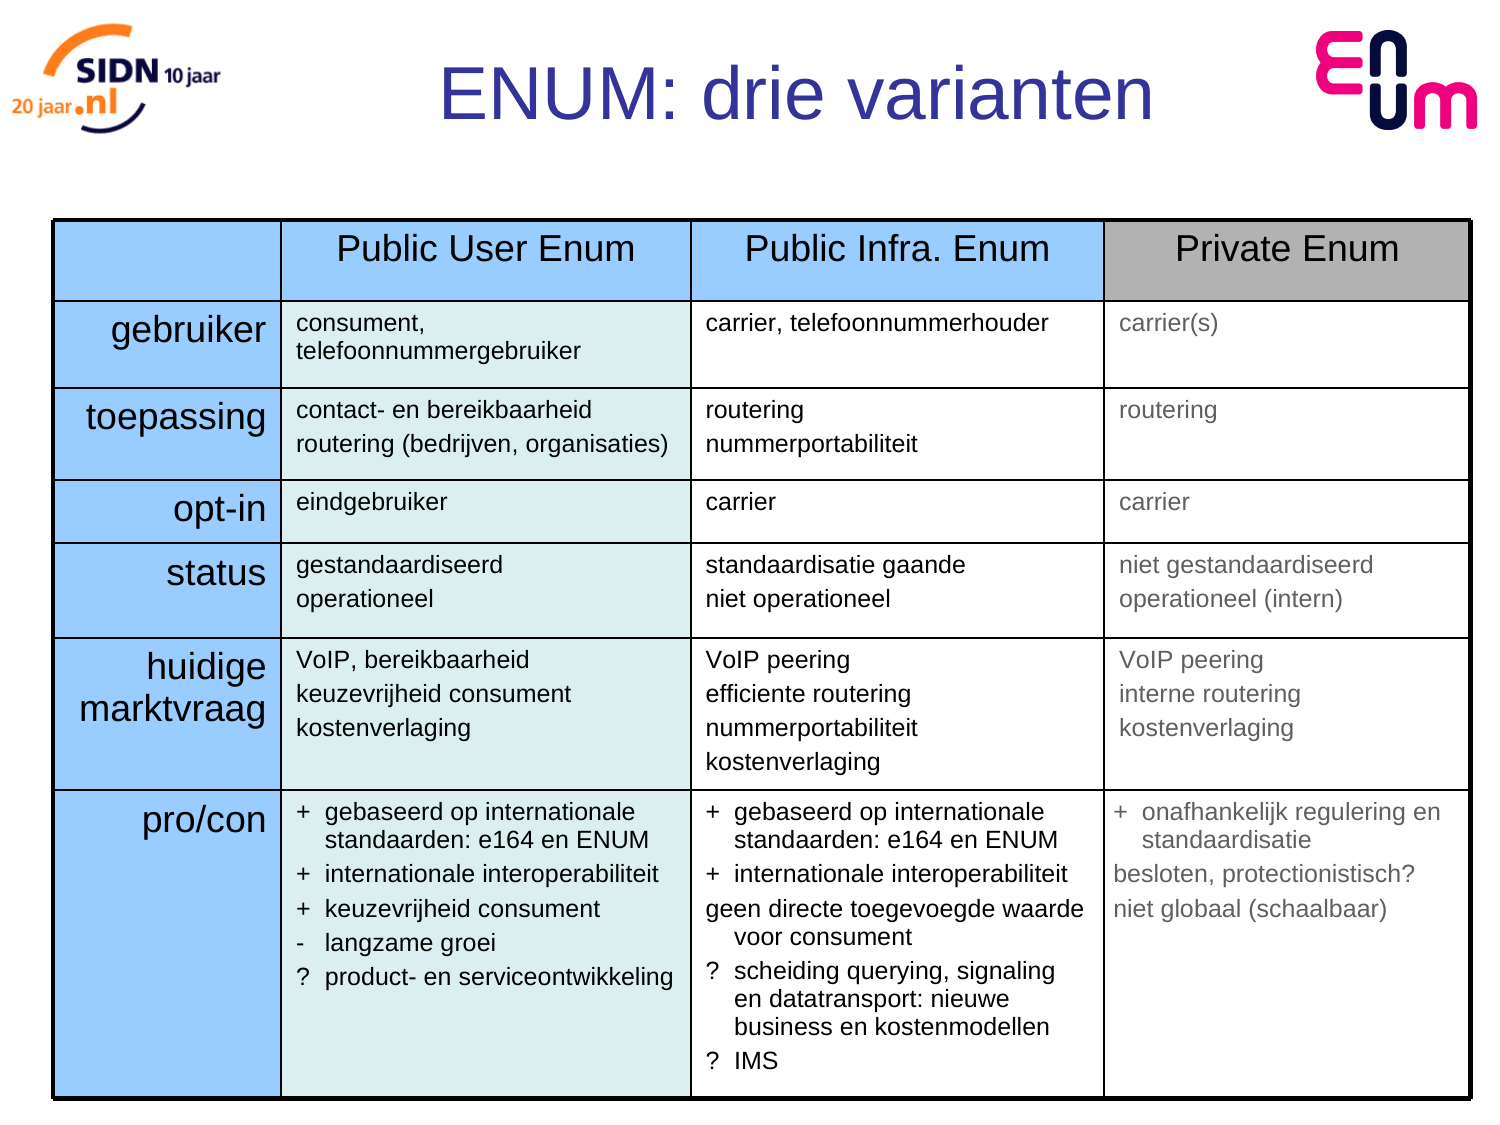

# ENUM: drie varianten
Public User Enum
Public Infra. Enum
Private Enum
gebruiker
consument, telefoonnummergebruiker
carrier, telefoonnummerhouder
carrier(s)
toepassing
contact- en bereikbaarheid
routering (bedrijven, organisaties)
routering
nummerportabiliteit
routering
opt-in
eindgebruiker
carrier
carrier
status
gestandaardiseerd
operationeel
standaardisatie gaande
niet operationeel
niet gestandaardiseerd
operationeel (intern)
huidige marktvraag
VoIP, bereikbaarheid
keuzevrijheid consument
kostenverlaging
VoIP peering
efficiente routering
nummerportabiliteit
kostenverlaging
VoIP peering
interne routering
kostenverlaging
pro/con
+	gebaseerd op internationale standaarden: e164 en ENUM
+	internationale interoperabiliteit
+	keuzevrijheid consument
-	langzame groei
?	product- en serviceontwikkeling
+	gebaseerd op internationale standaarden: e164 en ENUM
+	internationale interoperabiliteit
geen directe toegevoegde waarde voor consument
?	scheiding querying, signaling en datatransport: nieuwe business en kostenmodellen
?	IMS
+	onafhankelijk regulering en standaardisatie
besloten, protectionistisch?
niet globaal (schaalbaar)